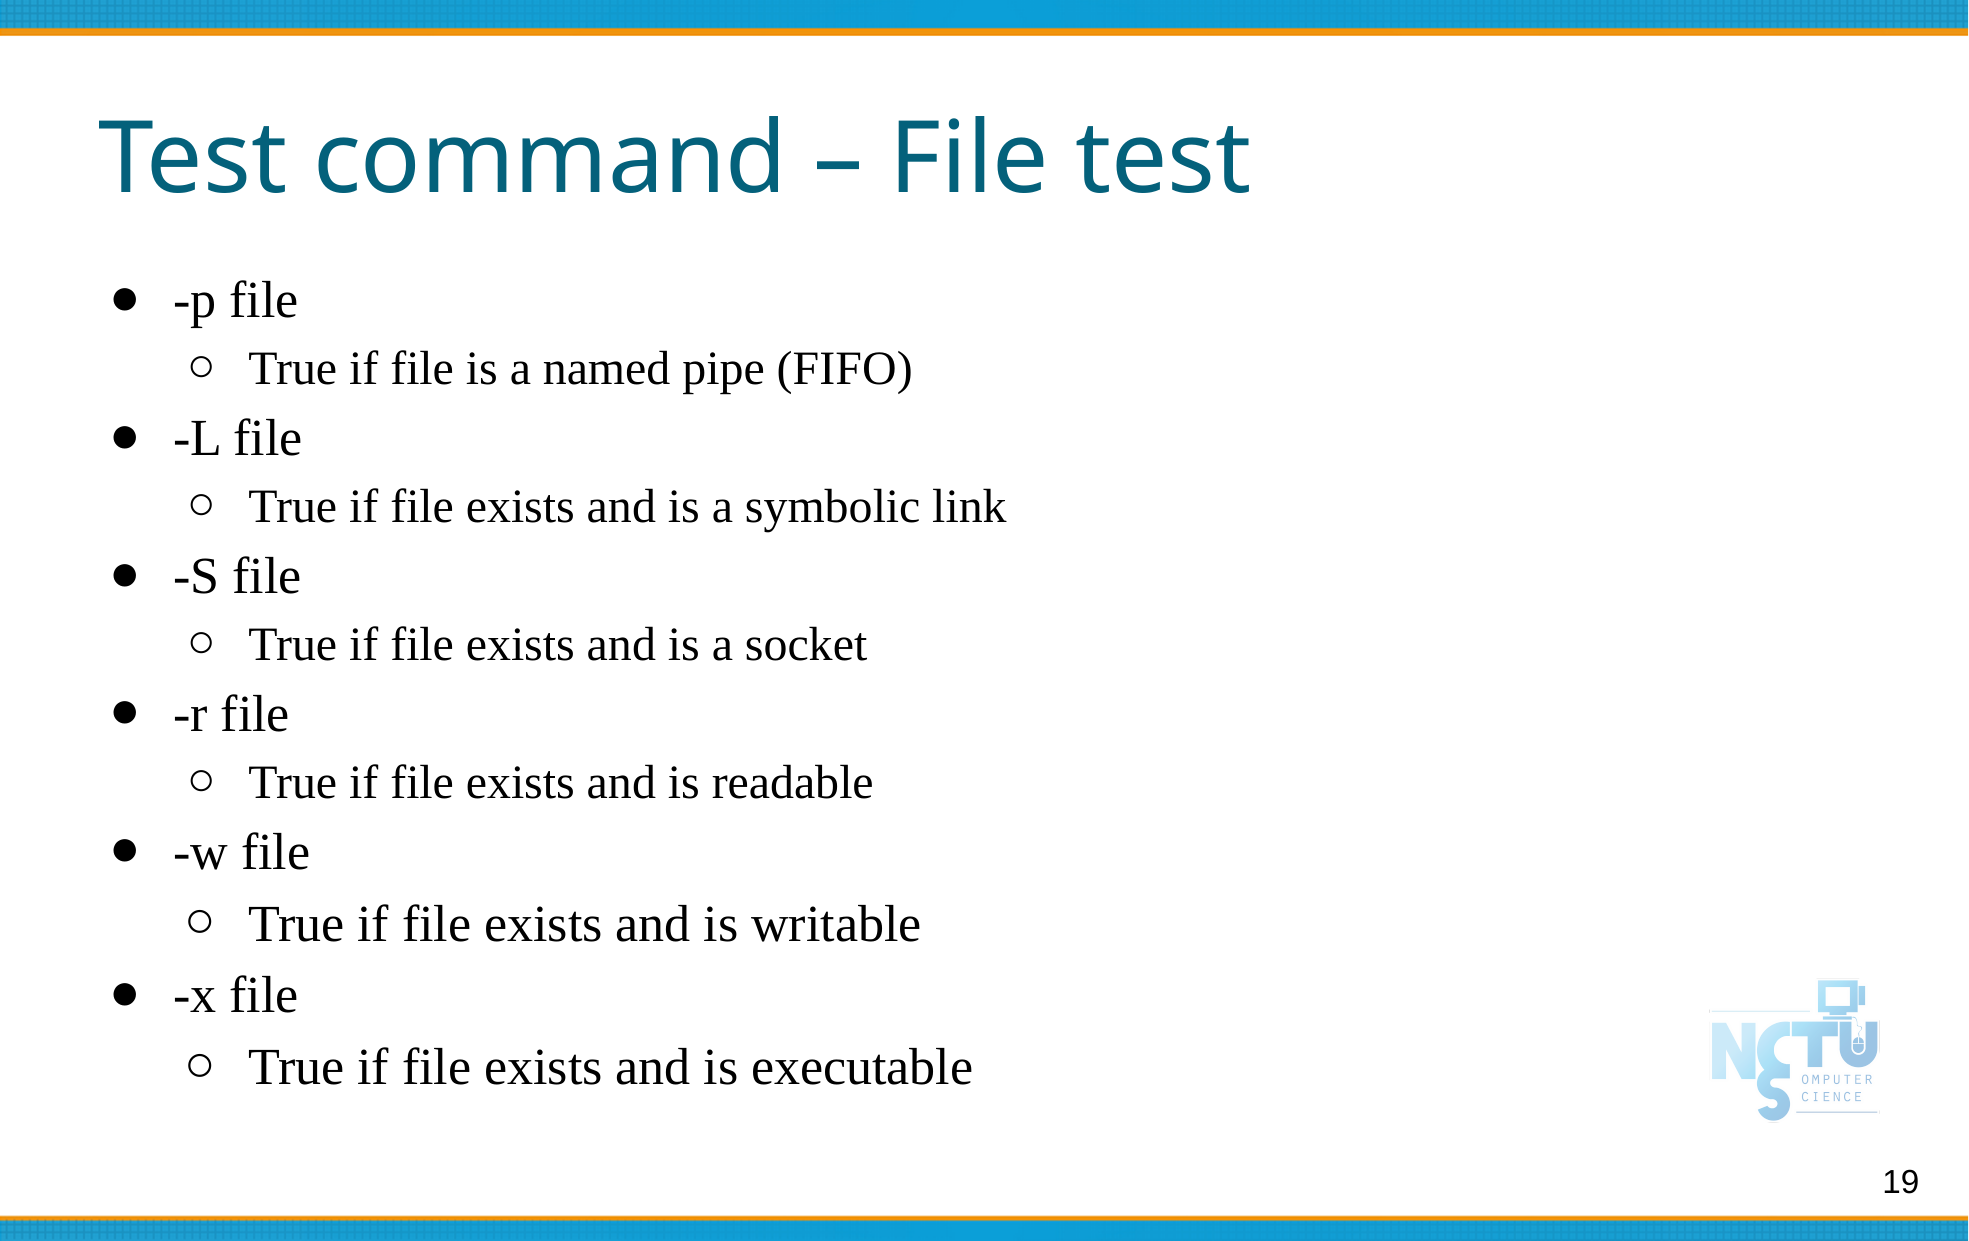

# Test command – File test
-p file
True if file is a named pipe (FIFO)
-L file
True if file exists and is a symbolic link
-S file
True if file exists and is a socket
-r file
True if file exists and is readable
-w file
True if file exists and is writable
-x file
True if file exists and is executable